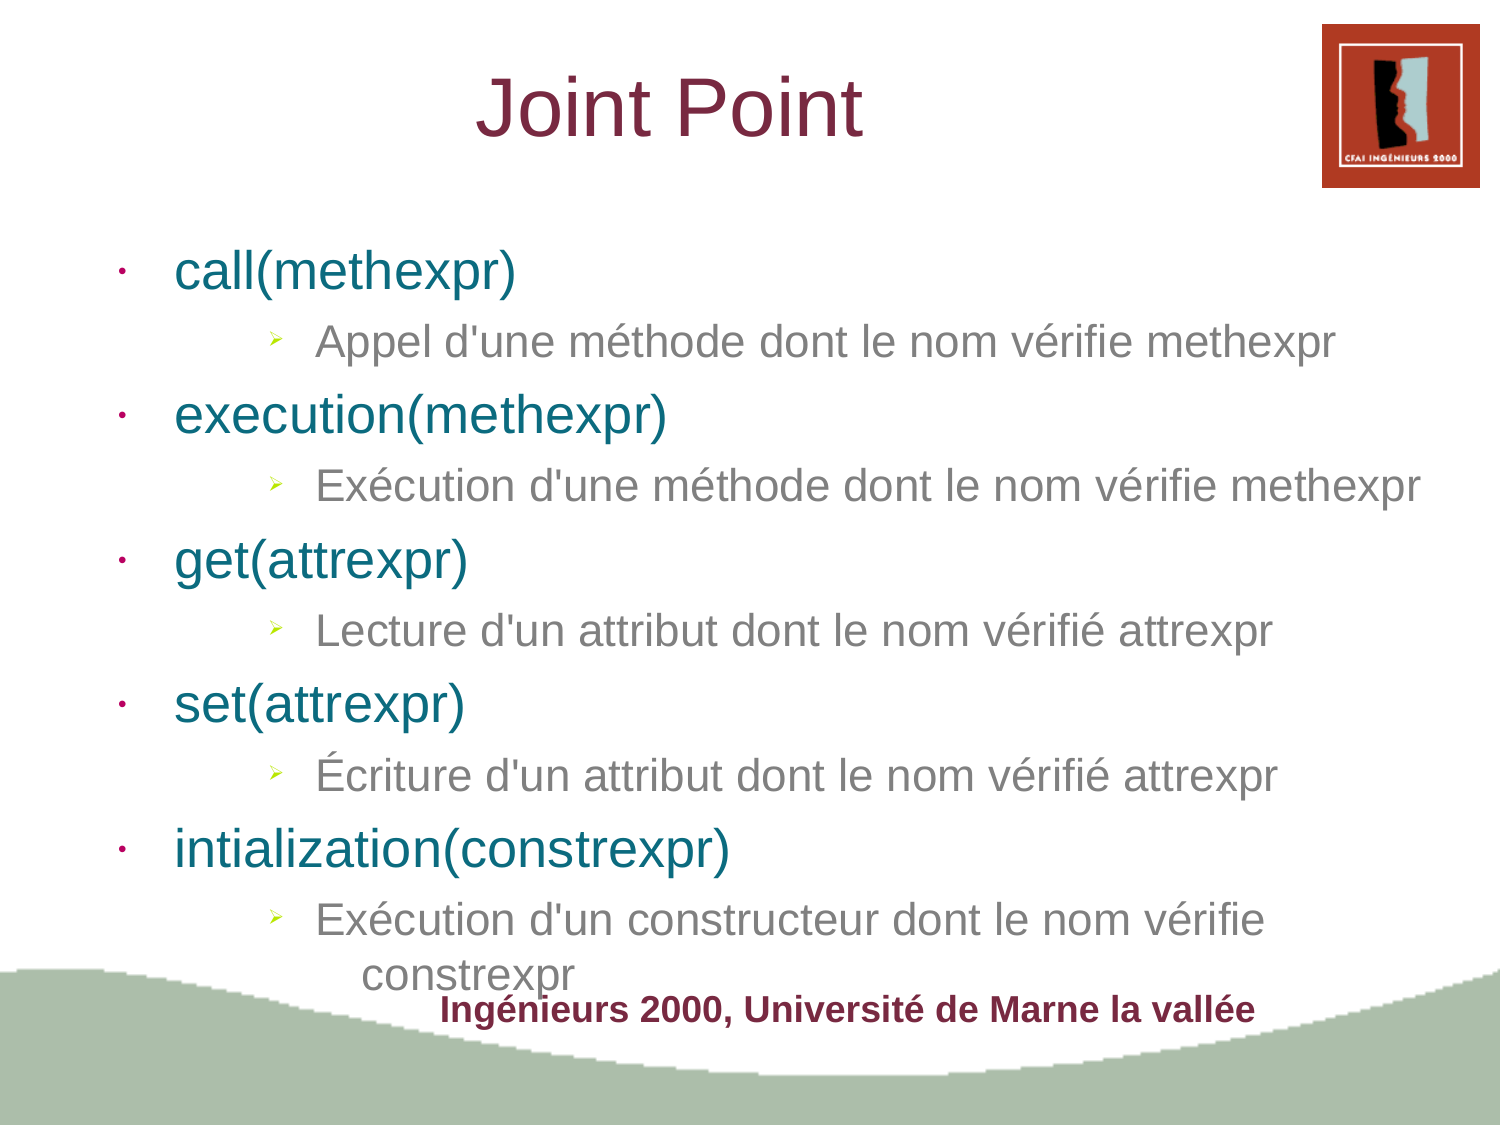

# Joint Point
call(methexpr)
Appel d'une méthode dont le nom vérifie methexpr
execution(methexpr)
Exécution d'une méthode dont le nom vérifie methexpr
get(attrexpr)
Lecture d'un attribut dont le nom vérifié attrexpr
set(attrexpr)
Écriture d'un attribut dont le nom vérifié attrexpr
intialization(constrexpr)
Exécution d'un constructeur dont le nom vérifie constrexpr